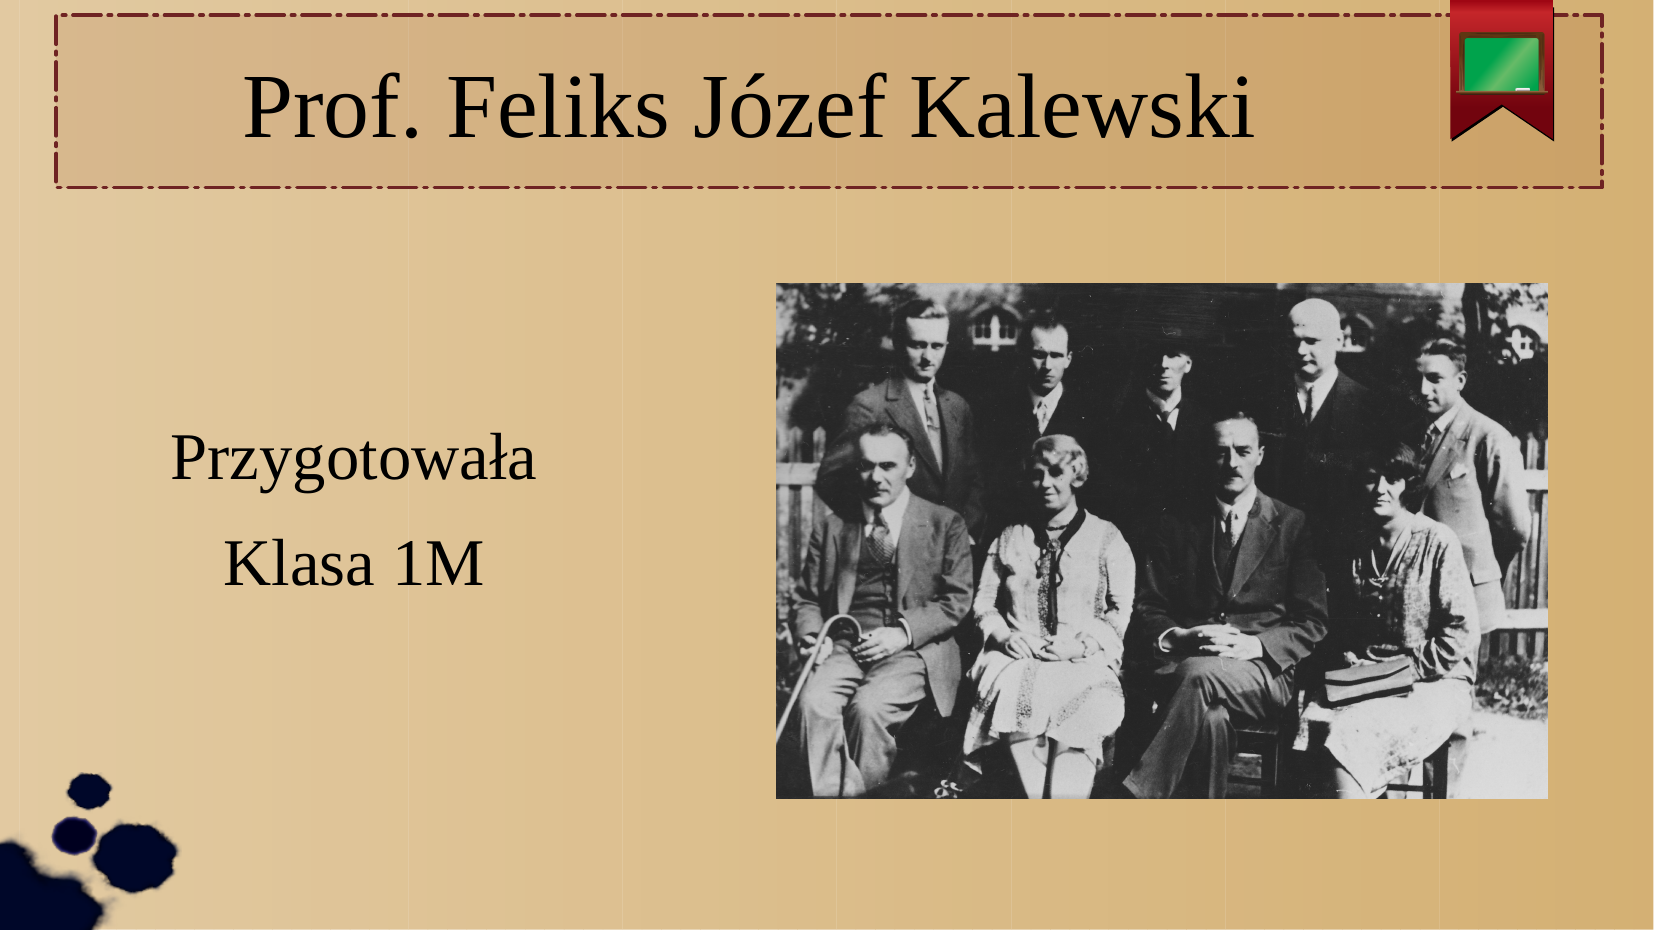

# Prof. Feliks Józef Kalewski
Przygotowała
Klasa 1M